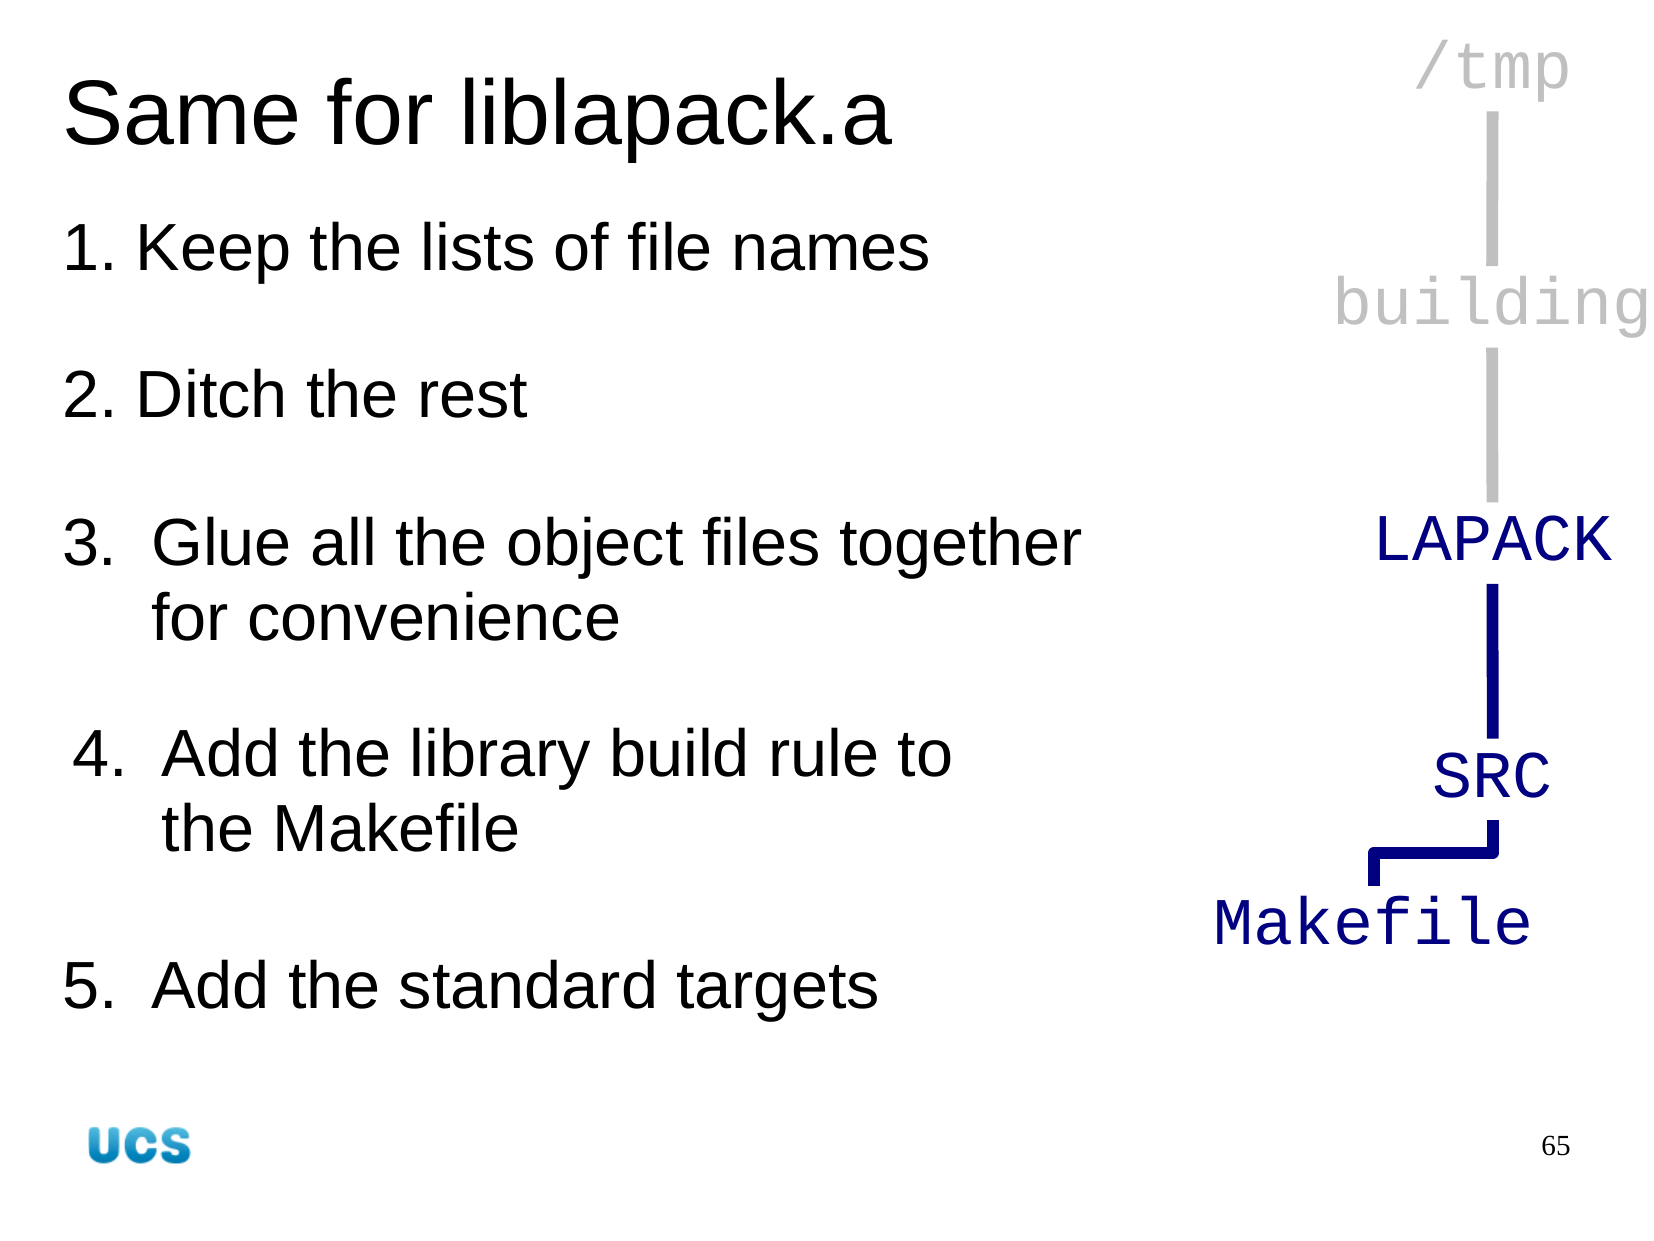

/tmp
Same for liblapack.a
1. Keep the lists of file names
building
2. Ditch the rest
3.	Glue all the object files together
	for convenience
LAPACK
4.	Add the library build rule to
	the Makefile
SRC
Makefile
5.	Add the standard targets
65